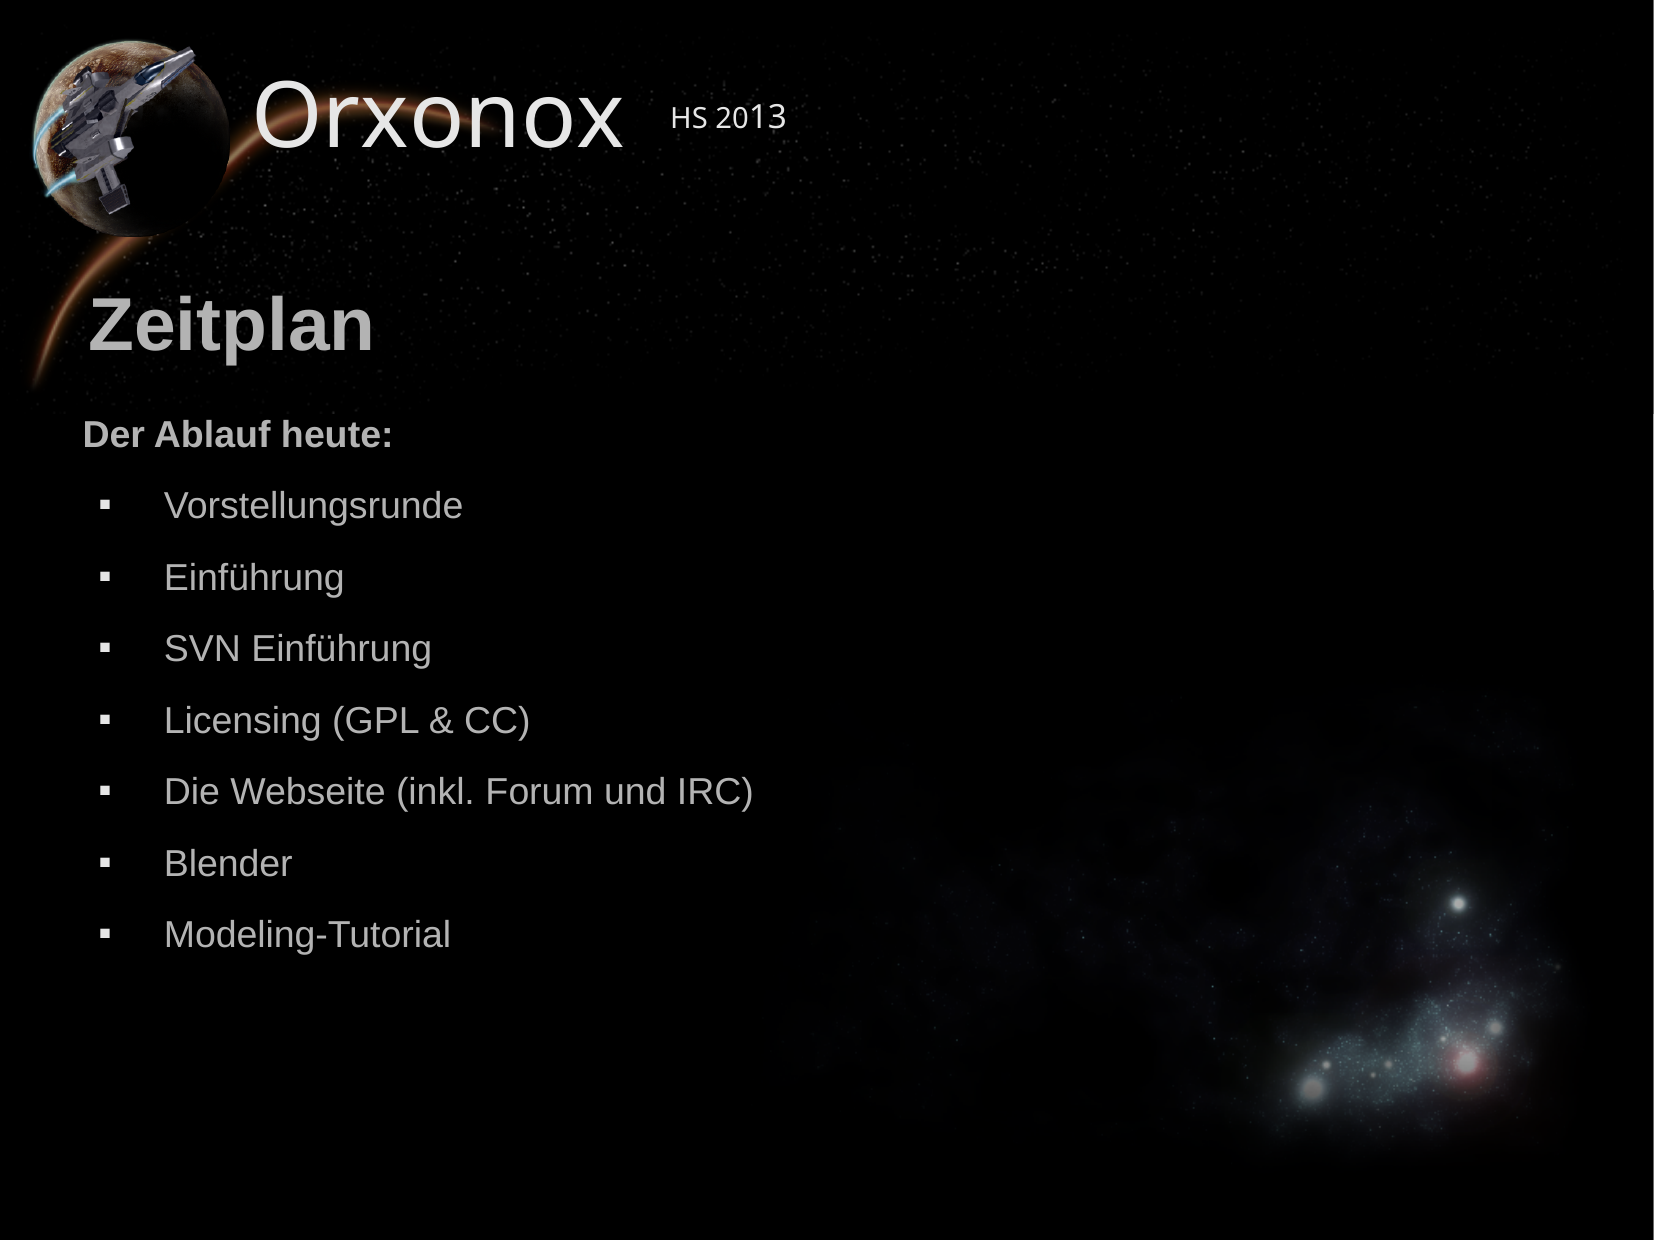

# Zeitplan
Der Ablauf heute:
 Vorstellungsrunde
 Einführung
 SVN Einführung
 Licensing (GPL & CC)
 Die Webseite (inkl. Forum und IRC)
 Blender
 Modeling-Tutorial